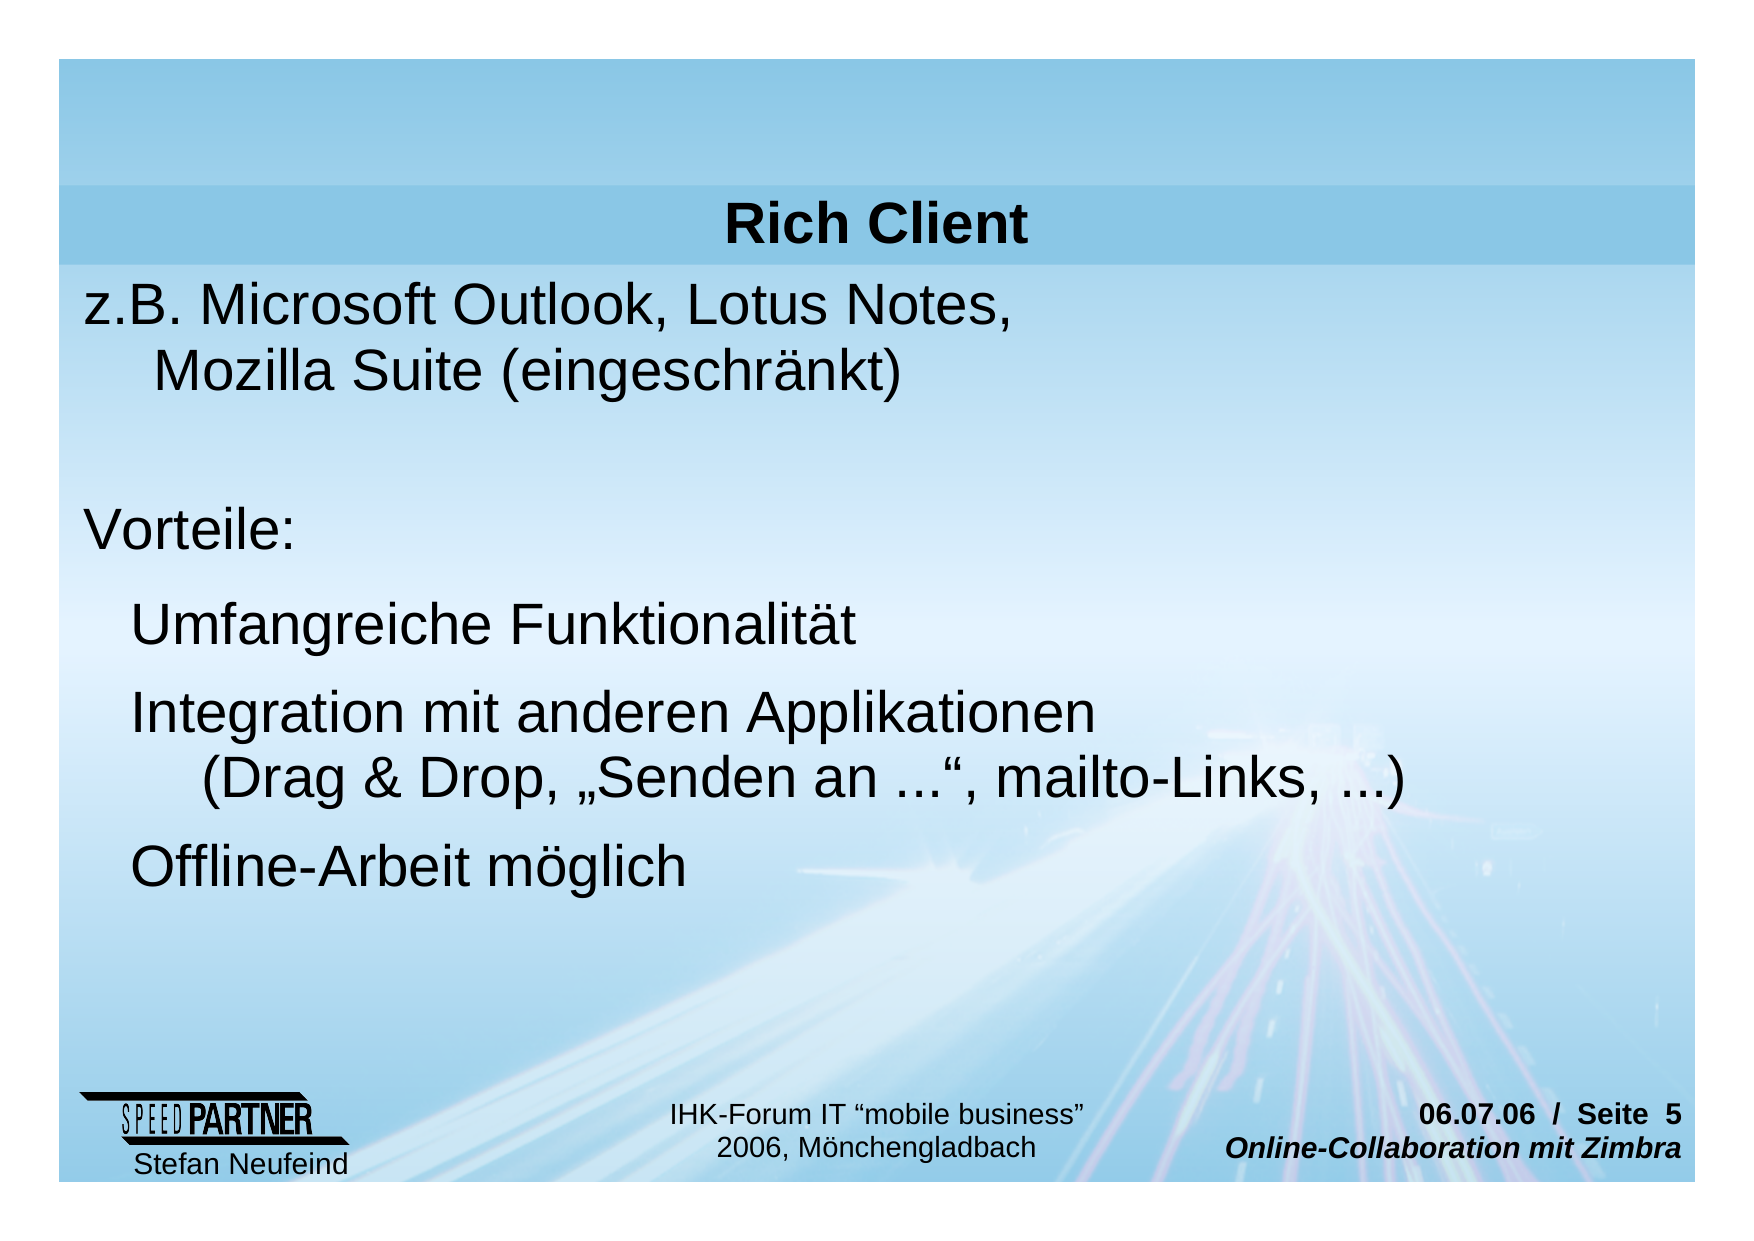

# Rich Client
z.B. Microsoft Outlook, Lotus Notes,
Mozilla Suite (eingeschränkt)
Vorteile:
Umfangreiche Funktionalität
Integration mit anderen Applikationen
(Drag & Drop, „Senden an ...“, mailto-Links, ...)
Offline-Arbeit möglich